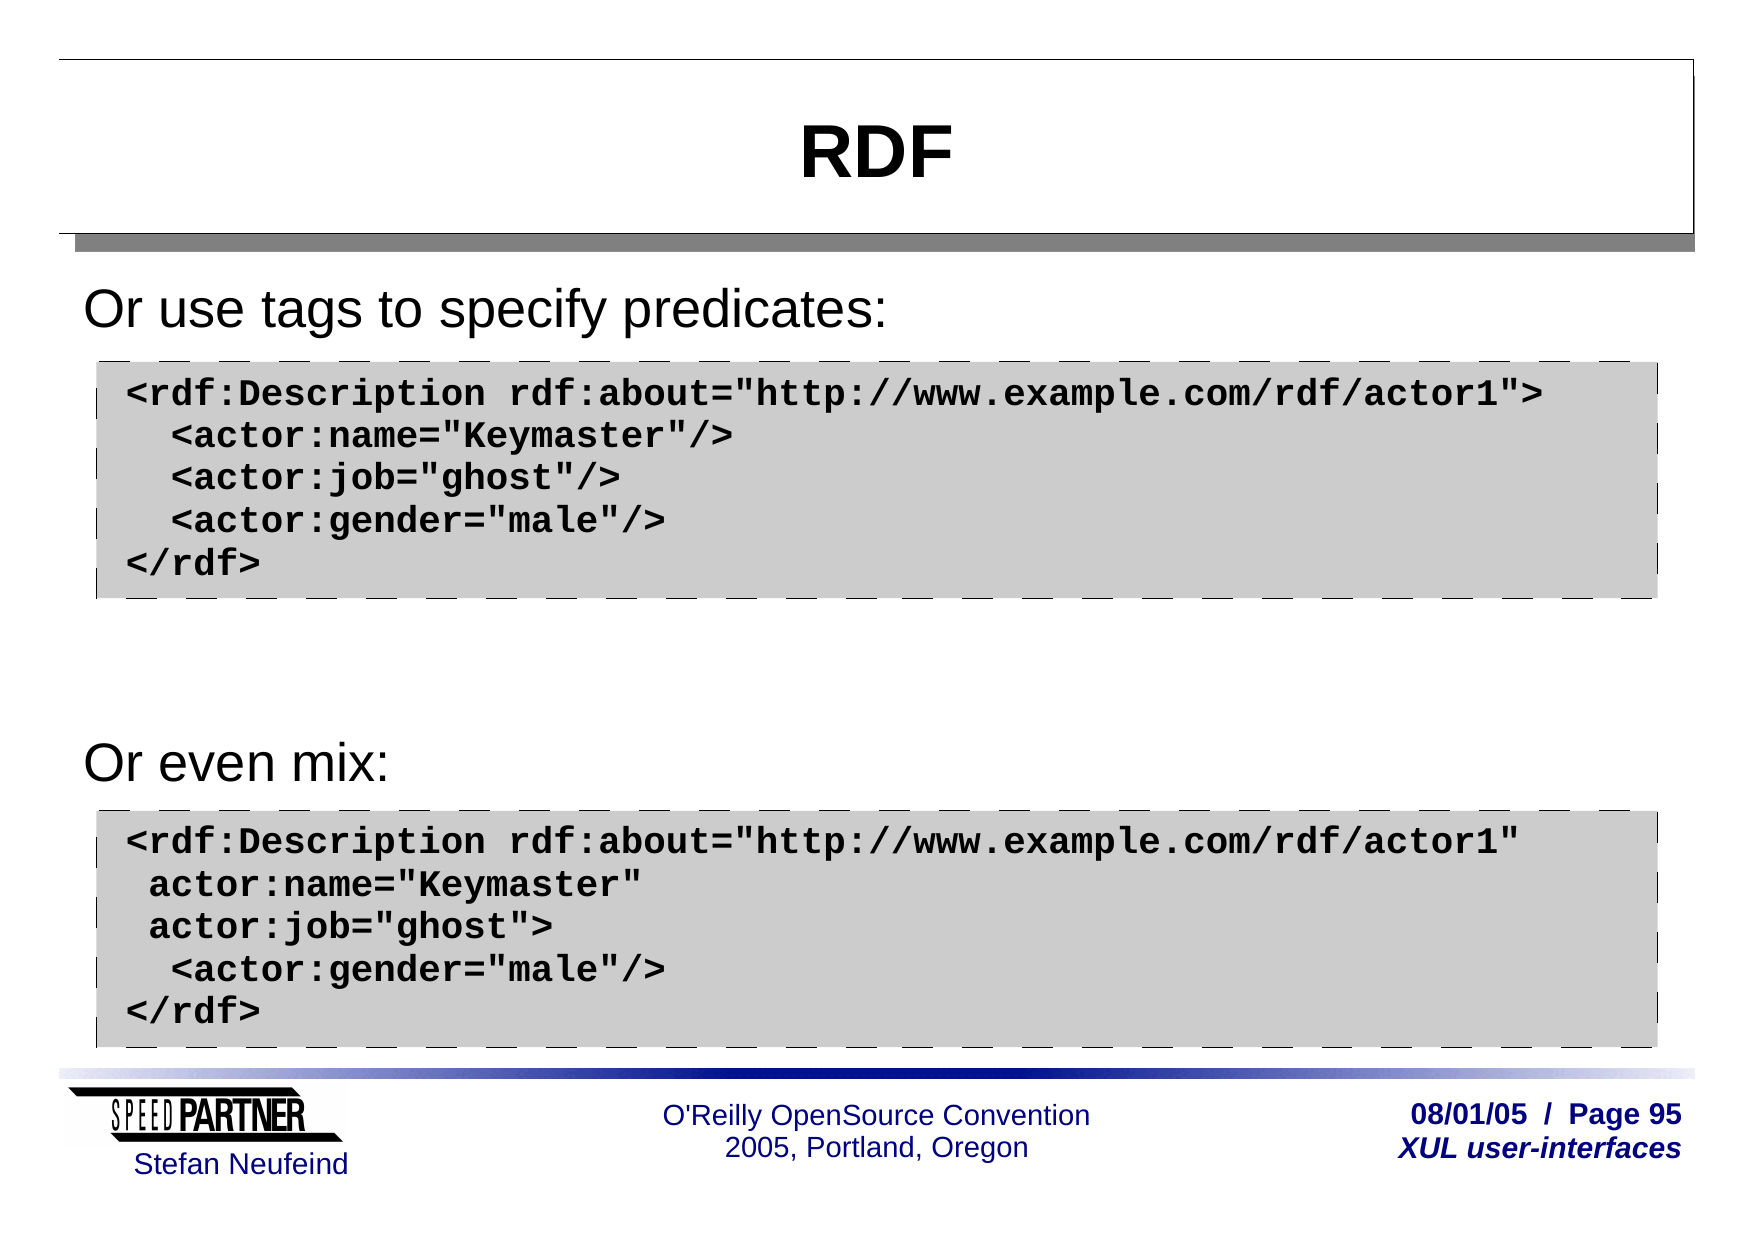

# RDF
Or use tags to specify predicates:
<rdf:Description rdf:about="http://www.example.com/rdf/actor1">
 <actor:name="Keymaster"/>
 <actor:job="ghost"/>
 <actor:gender="male"/>
</rdf>
Or even mix:
<rdf:Description rdf:about="http://www.example.com/rdf/actor1"
 actor:name="Keymaster"
 actor:job="ghost">
 <actor:gender="male"/>
</rdf>